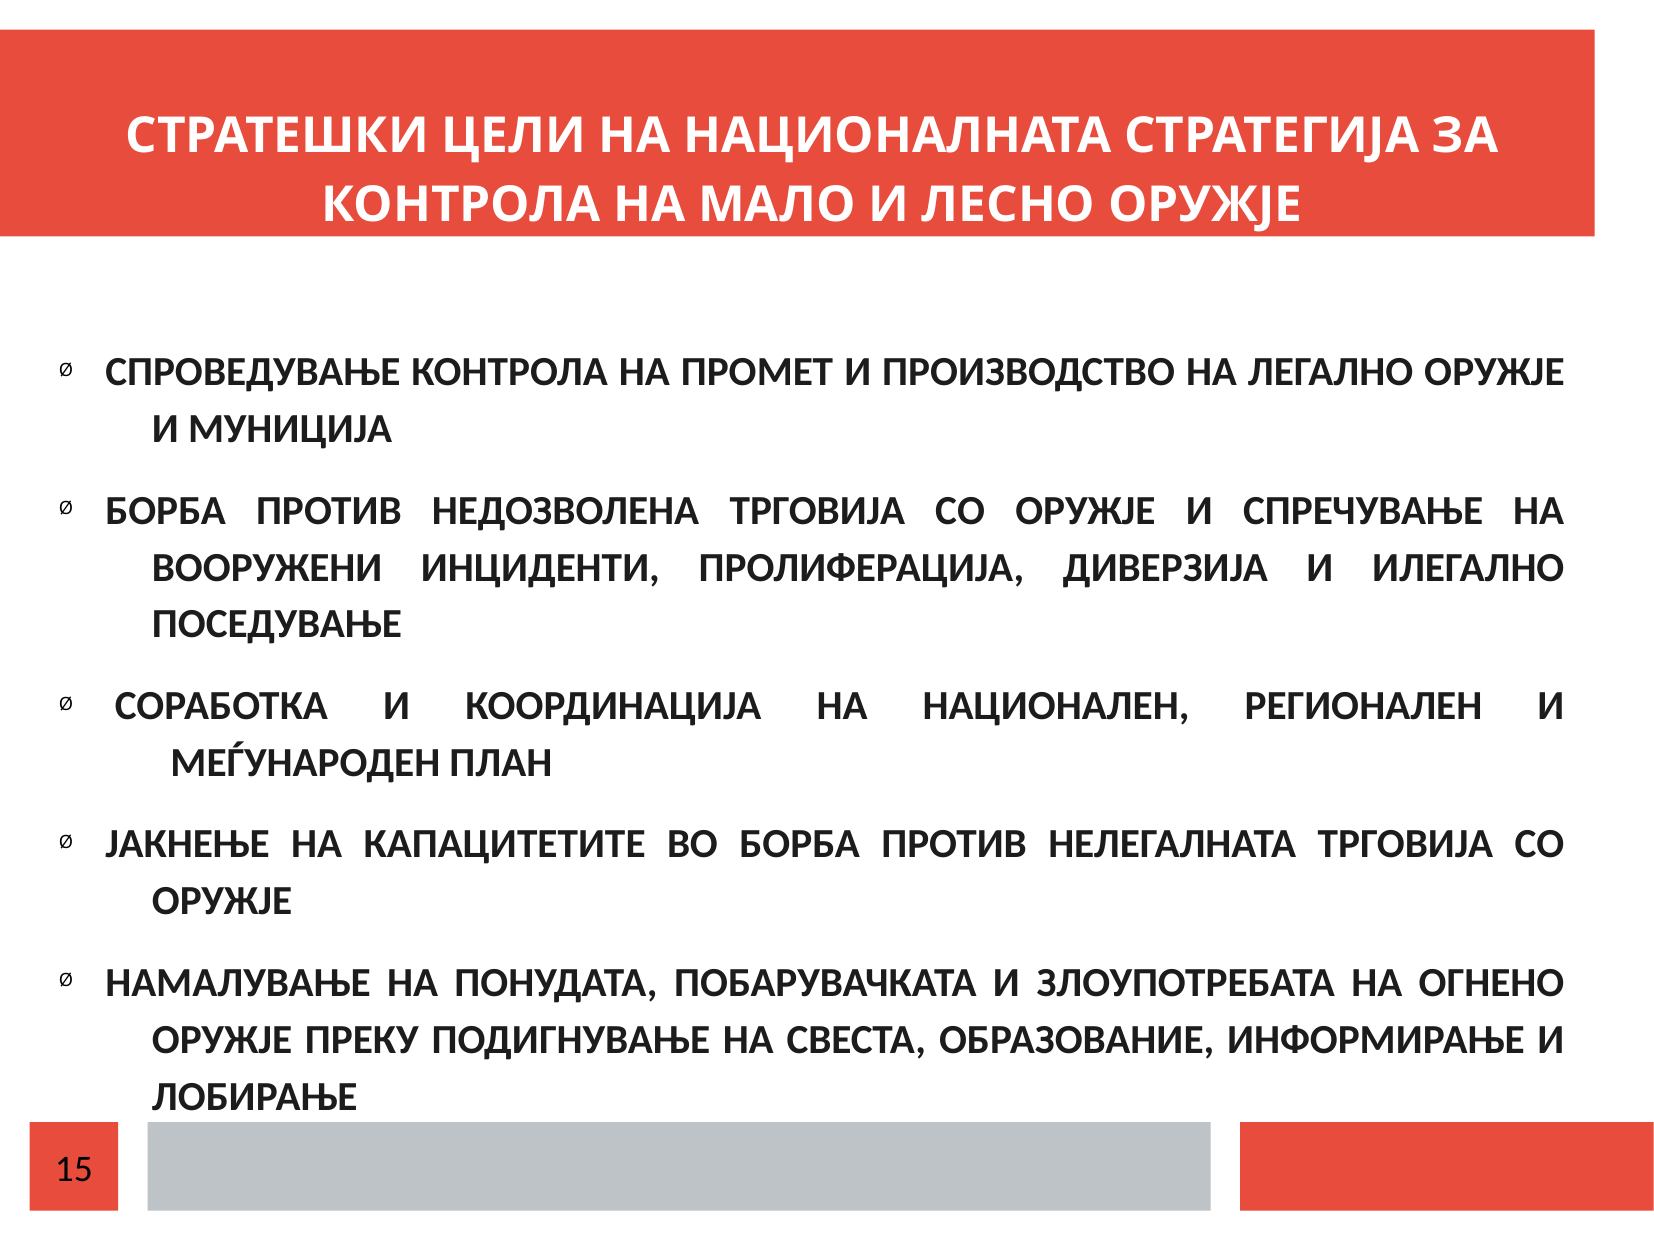

#
СТРАТЕШКИ ЦЕЛИ НА НАЦИОНАЛНАТА СТРАТЕГИЈА ЗА КОНТРОЛА НА МАЛО И ЛЕСНО ОРУЖЈЕ
СПРОВЕДУВАЊЕ КОНТРОЛА НА ПРОМЕТ И ПРОИЗВОДСТВО НА ЛЕГАЛНО ОРУЖЈЕ И МУНИЦИЈА
БОРБА ПРОТИВ НЕДОЗВОЛЕНА ТРГОВИЈА СО ОРУЖЈЕ И СПРЕЧУВАЊЕ НА ВООРУЖЕНИ ИНЦИДЕНТИ, ПРОЛИФЕРАЦИЈА, ДИВЕРЗИЈА И ИЛЕГАЛНО ПОСЕДУВАЊЕ
СОРАБОТКА И КООРДИНАЦИЈА НА НАЦИОНАЛЕН, РЕГИОНАЛЕН И МЕЃУНАРОДЕН ПЛАН
ЈАКНЕЊЕ НА КАПАЦИТЕТИТЕ ВО БОРБА ПРОТИВ НЕЛЕГАЛНАТА ТРГОВИЈА СО ОРУЖЈЕ
НАМАЛУВАЊЕ НА ПОНУДАТА, ПОБАРУВАЧКАТА И ЗЛОУПОТРЕБАТА НА ОГНЕНО ОРУЖЈЕ ПРЕКУ ПОДИГНУВАЊЕ НА СВЕСТА, ОБРАЗОВАНИЕ, ИНФОРМИРАЊЕ И ЛОБИРАЊЕ